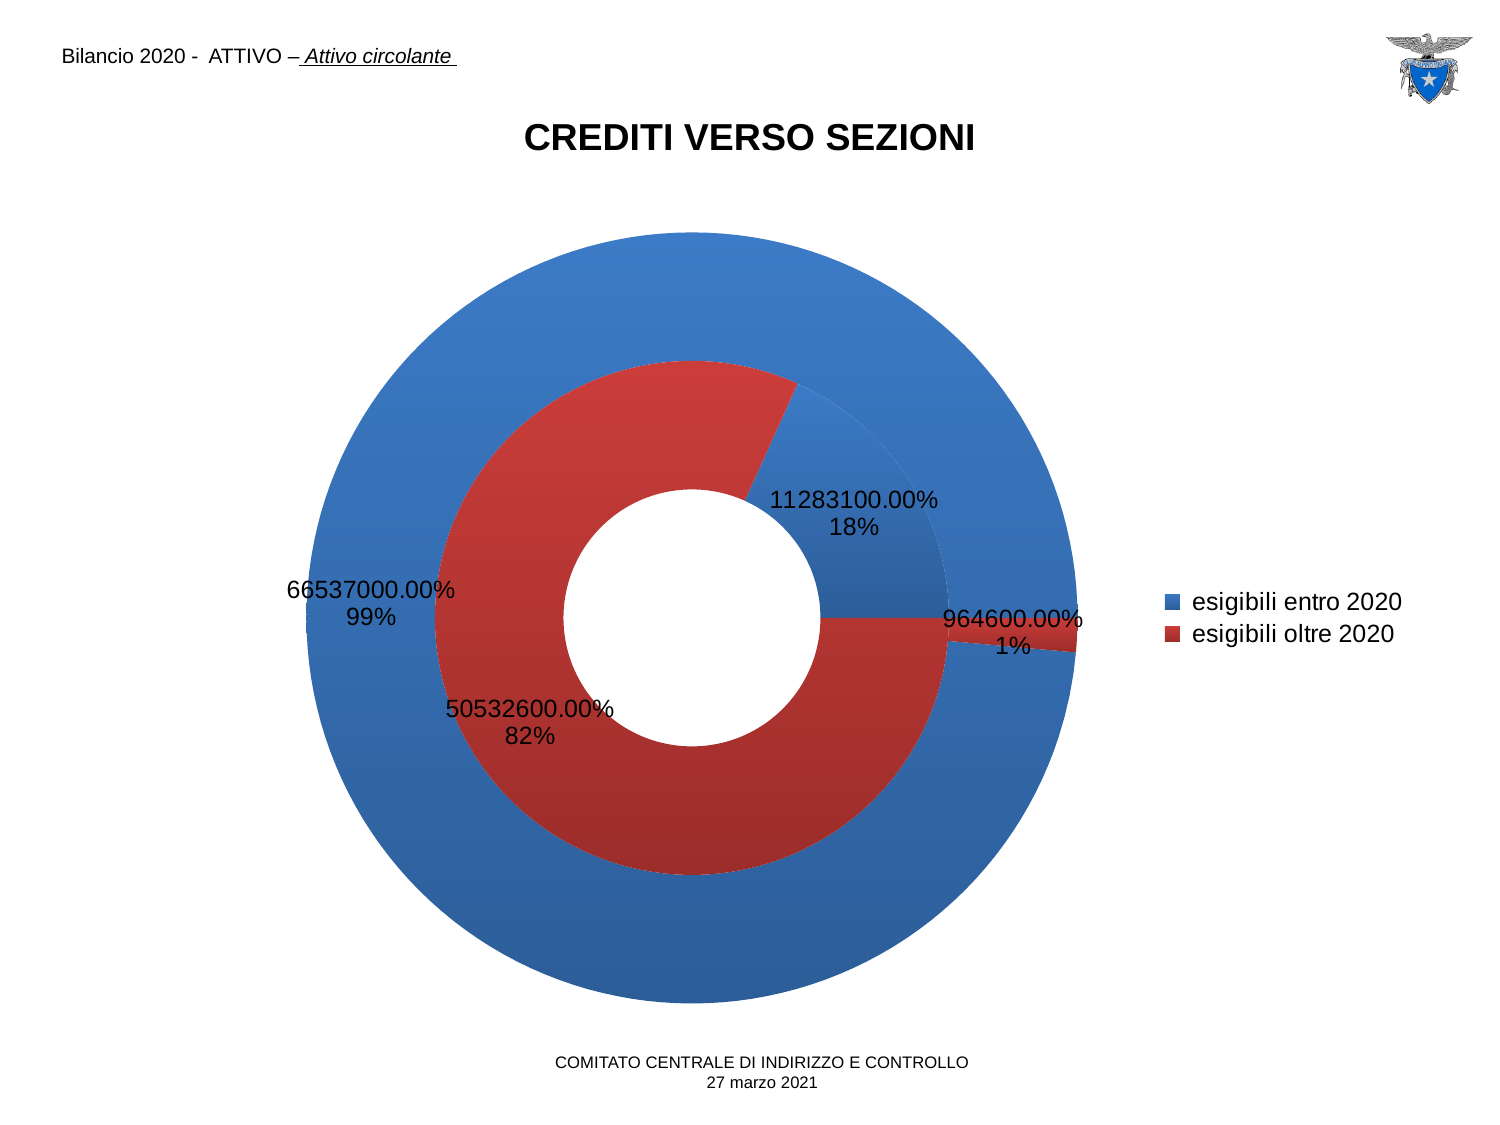

Bilancio 2020 - ATTIVO – Attivo circolante
CREDITI VERSO SEZIONI
### Chart
| Category | Crediti verso Sezioni | Crediti verso sezioni per mutualità |
|---|---|---|
| esigibili entro 2020 | 665370.0 | 112831.0 |
| esigibili oltre 2020 | 9646.0 | 505326.0 |COMITATO CENTRALE DI INDIRIZZO E CONTROLLO
27 marzo 2021